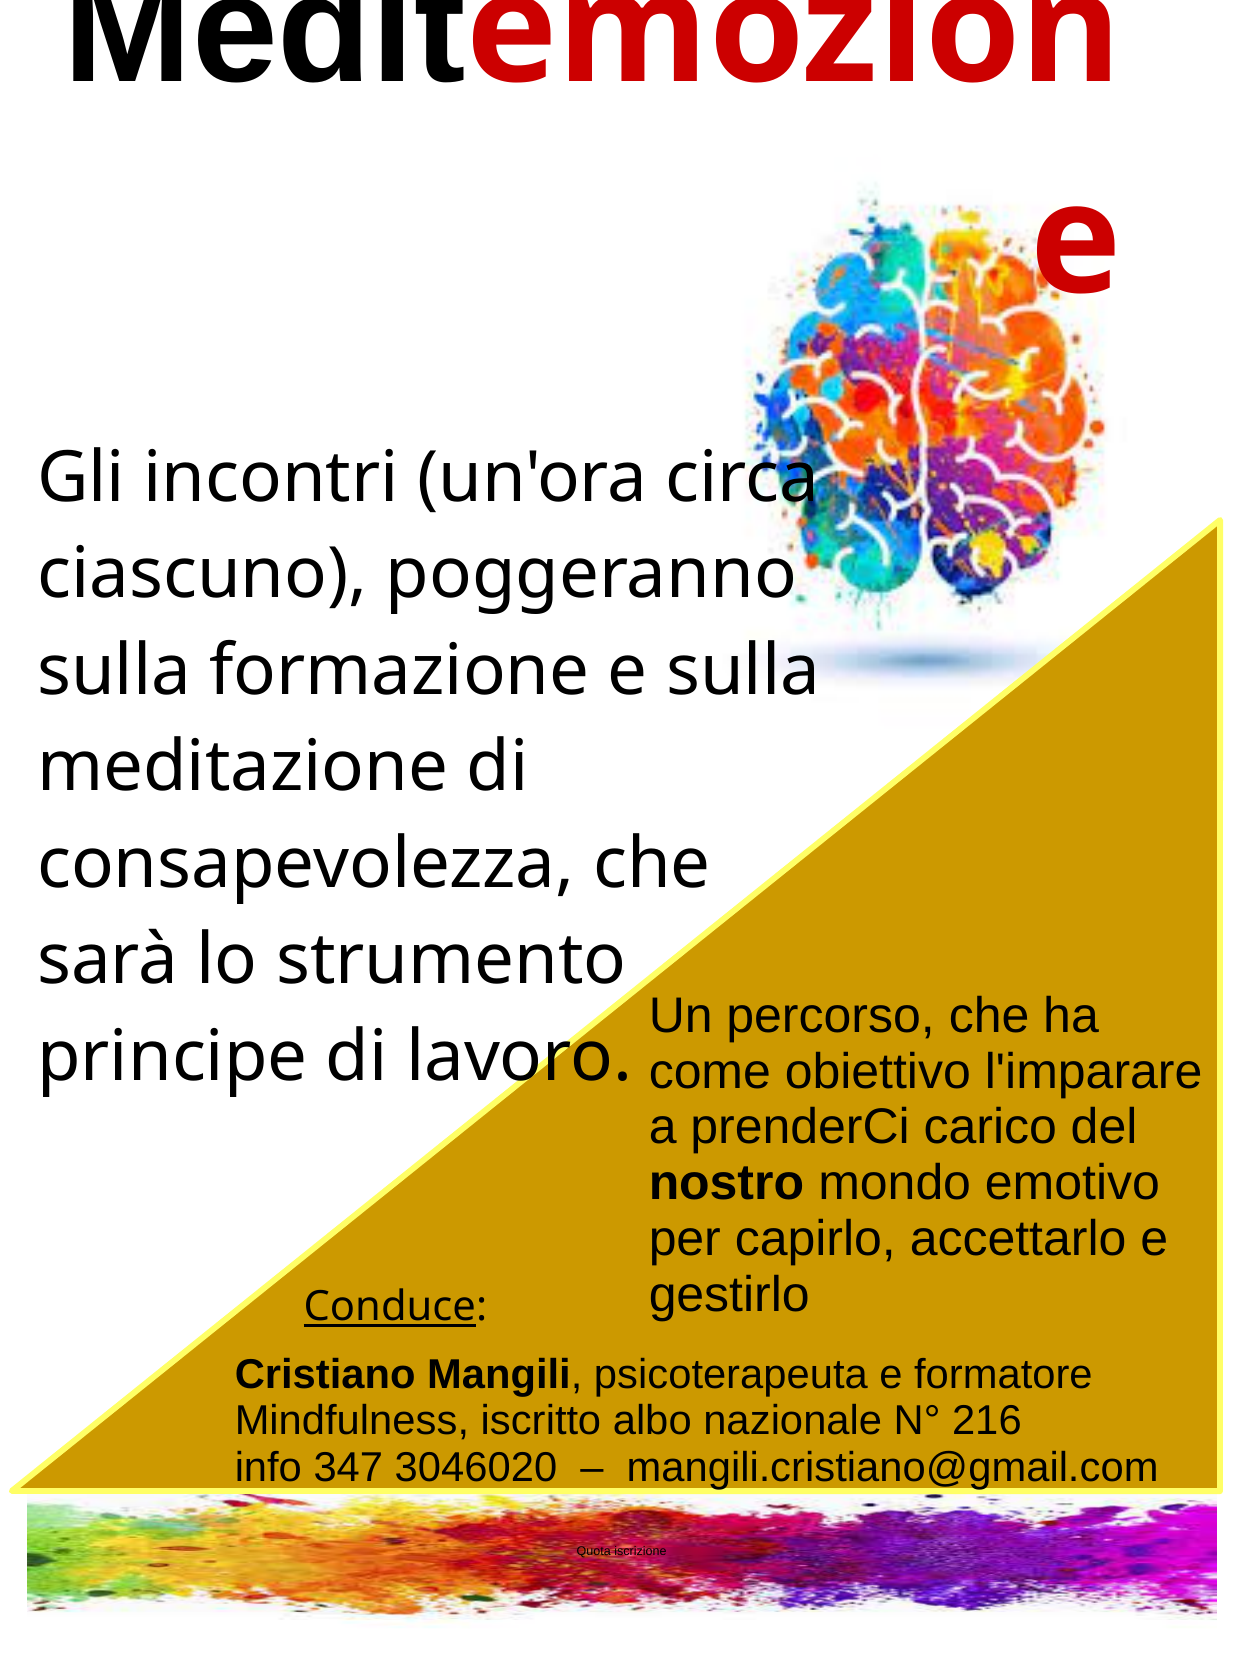

# Meditemozione
Gli incontri (un'ora circa ciascuno), poggeranno sulla formazione e sulla meditazione di consapevolezza, che sarà lo strumento principe di lavoro.
Un percorso, che ha
come obiettivo l'imparare
a prenderCi carico del
nostro mondo emotivo
per capirlo, accettarlo e
gestirlo
Conduce:
Cristiano Mangili, psicoterapeuta e formatore
Mindfulness, iscritto albo nazionale N° 216
info 347 3046020 – mangili.cristiano@gmail.com
Quota iscrizione